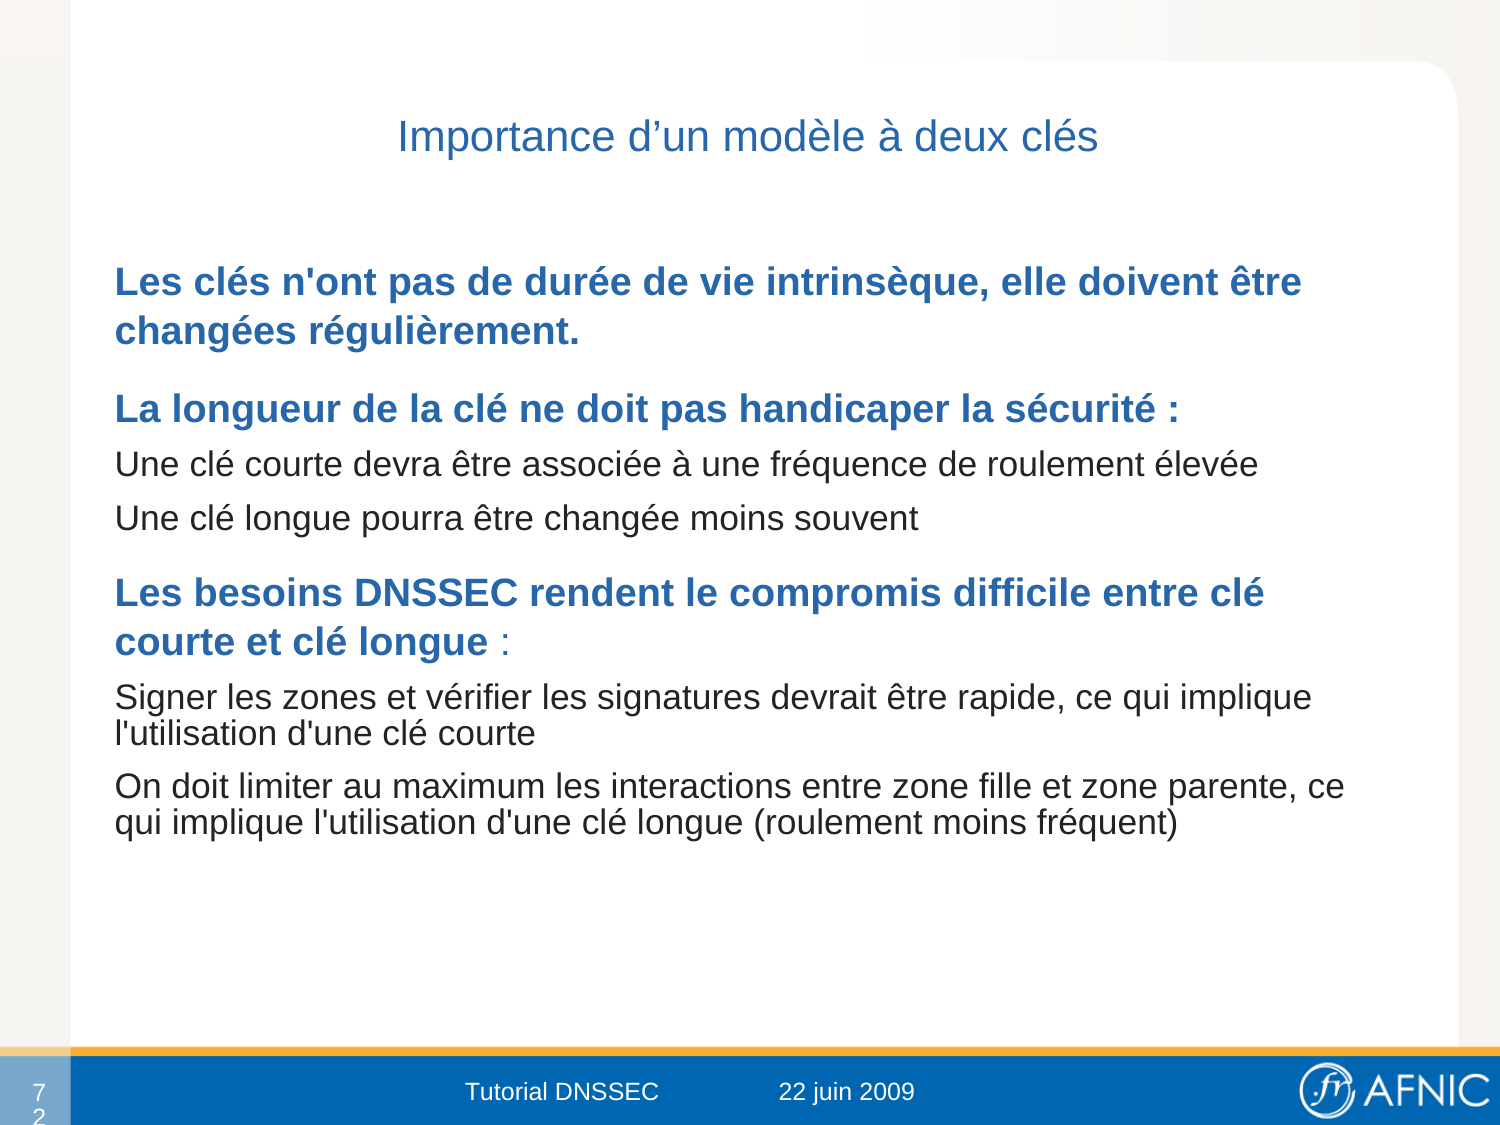

# Importance d’un modèle à deux clés
Les clés n'ont pas de durée de vie intrinsèque, elle doivent être changées régulièrement.
La longueur de la clé ne doit pas handicaper la sécurité :
Une clé courte devra être associée à une fréquence de roulement élevée
Une clé longue pourra être changée moins souvent
Les besoins DNSSEC rendent le compromis difficile entre clé courte et clé longue :
Signer les zones et vérifier les signatures devrait être rapide, ce qui implique l'utilisation d'une clé courte
On doit limiter au maximum les interactions entre zone fille et zone parente, ce qui implique l'utilisation d'une clé longue (roulement moins fréquent)